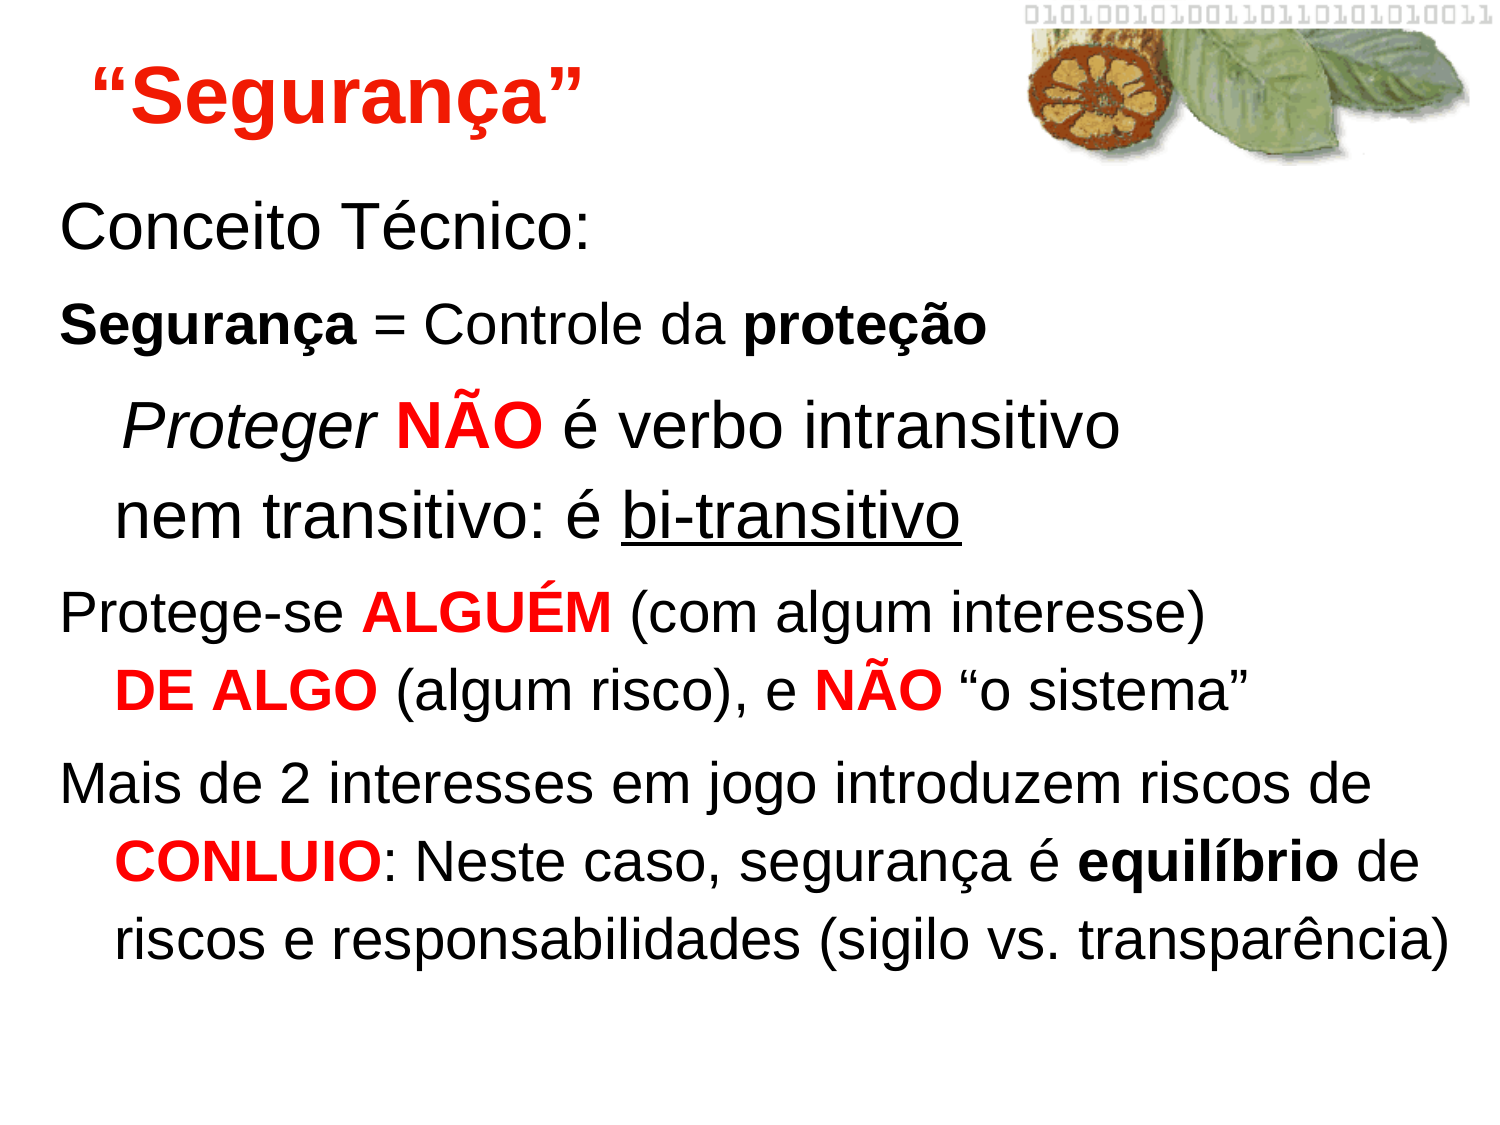

# “Segurança”
Conceito Técnico:
Segurança = Controle da proteção
Proteger NÃO é verbo intransitivo
nem transitivo: é bi-transitivo
Protege-se ALGUÉM (com algum interesse)
DE ALGO (algum risco), e NÃO “o sistema”
Mais de 2 interesses em jogo introduzem riscos de CONLUIO: Neste caso, segurança é equilíbrio de riscos e responsabilidades (sigilo vs. transparência)